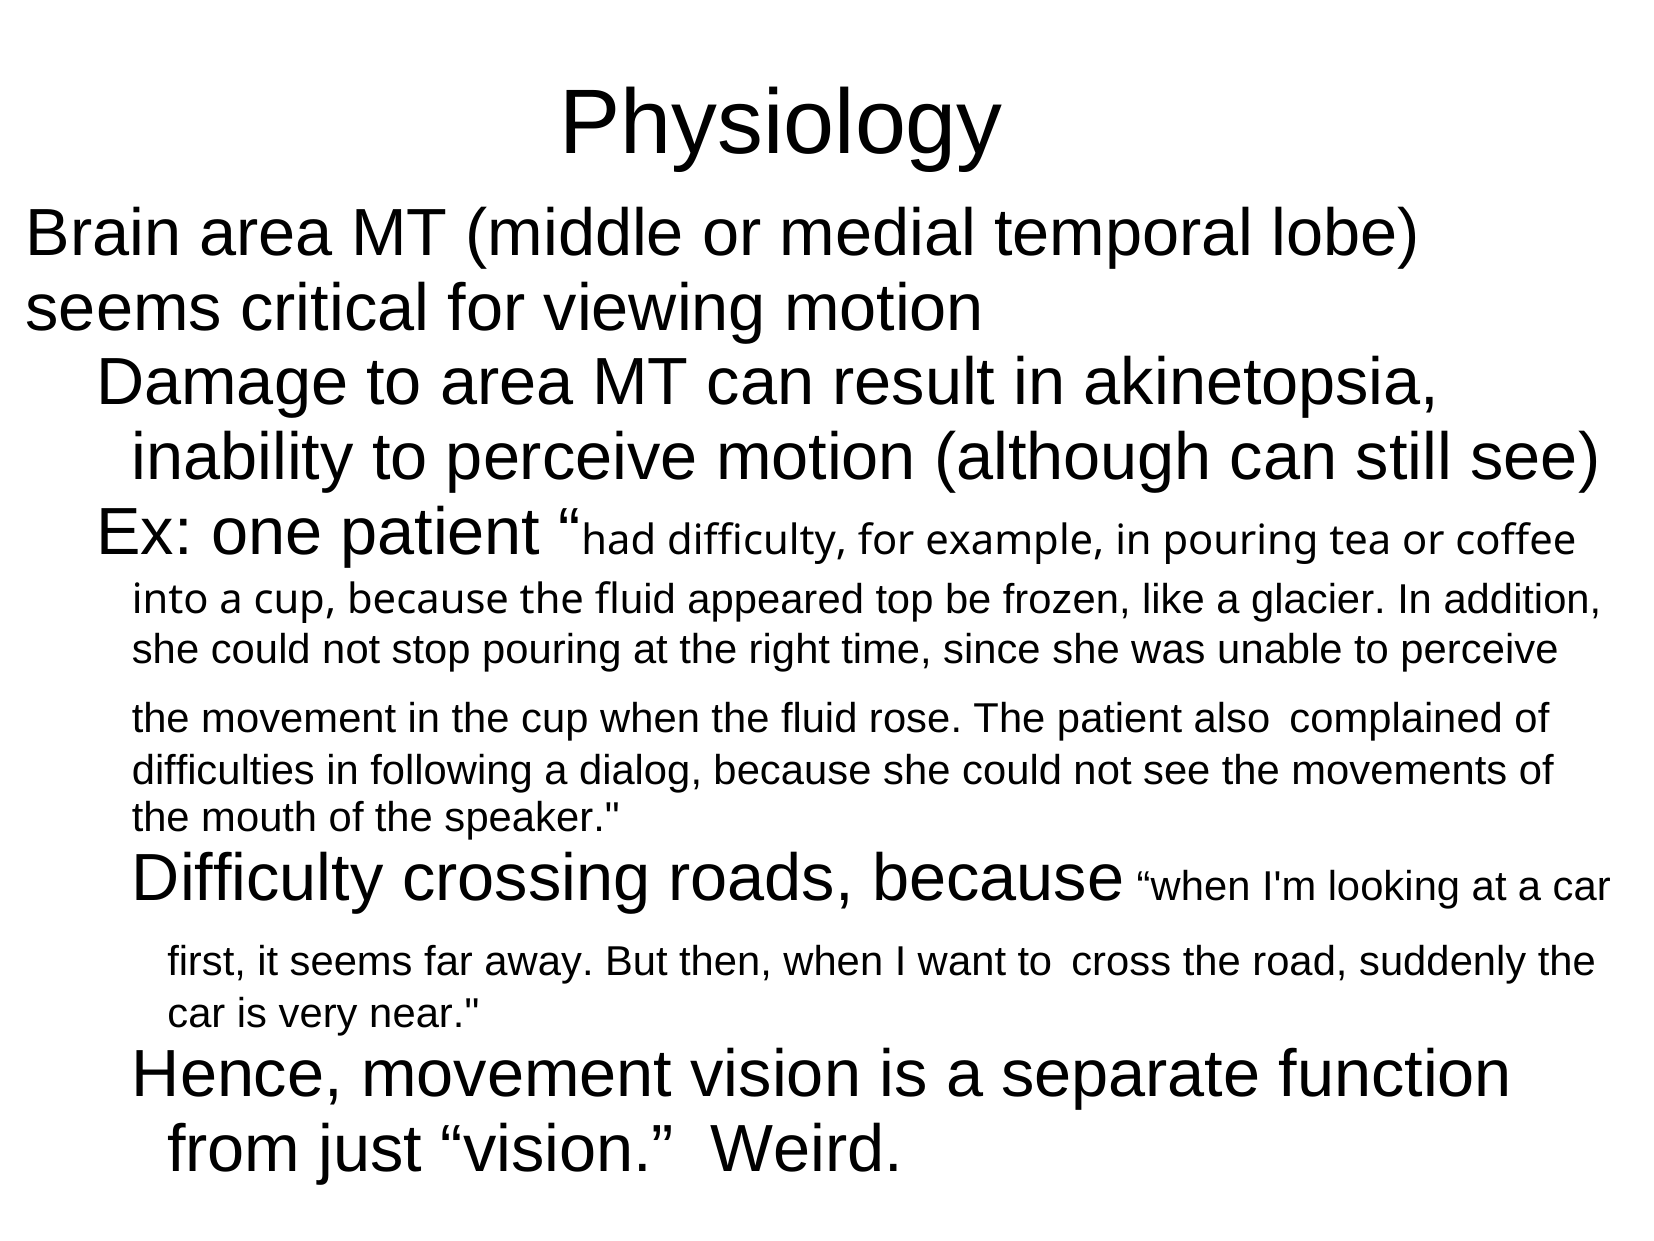

# Physiology
Brain area MT (middle or medial temporal lobe) seems critical for viewing motion
Damage to area MT can result in akinetopsia, inability to perceive motion (although can still see)
Ex: one patient “had difficulty, for example, in pouring tea or coffee into a cup, because the fluid appeared top be frozen, like a glacier. In addition, she could not stop pouring at the right time, since she was unable to perceive the movement in the cup when the fluid rose. The patient also complained of difficulties in following a dialog, because she could not see the movements of the mouth of the speaker."
Difficulty crossing roads, because “when I'm looking at a car first, it seems far away. But then, when I want to cross the road, suddenly the car is very near."
Hence, movement vision is a separate function from just “vision.” Weird.